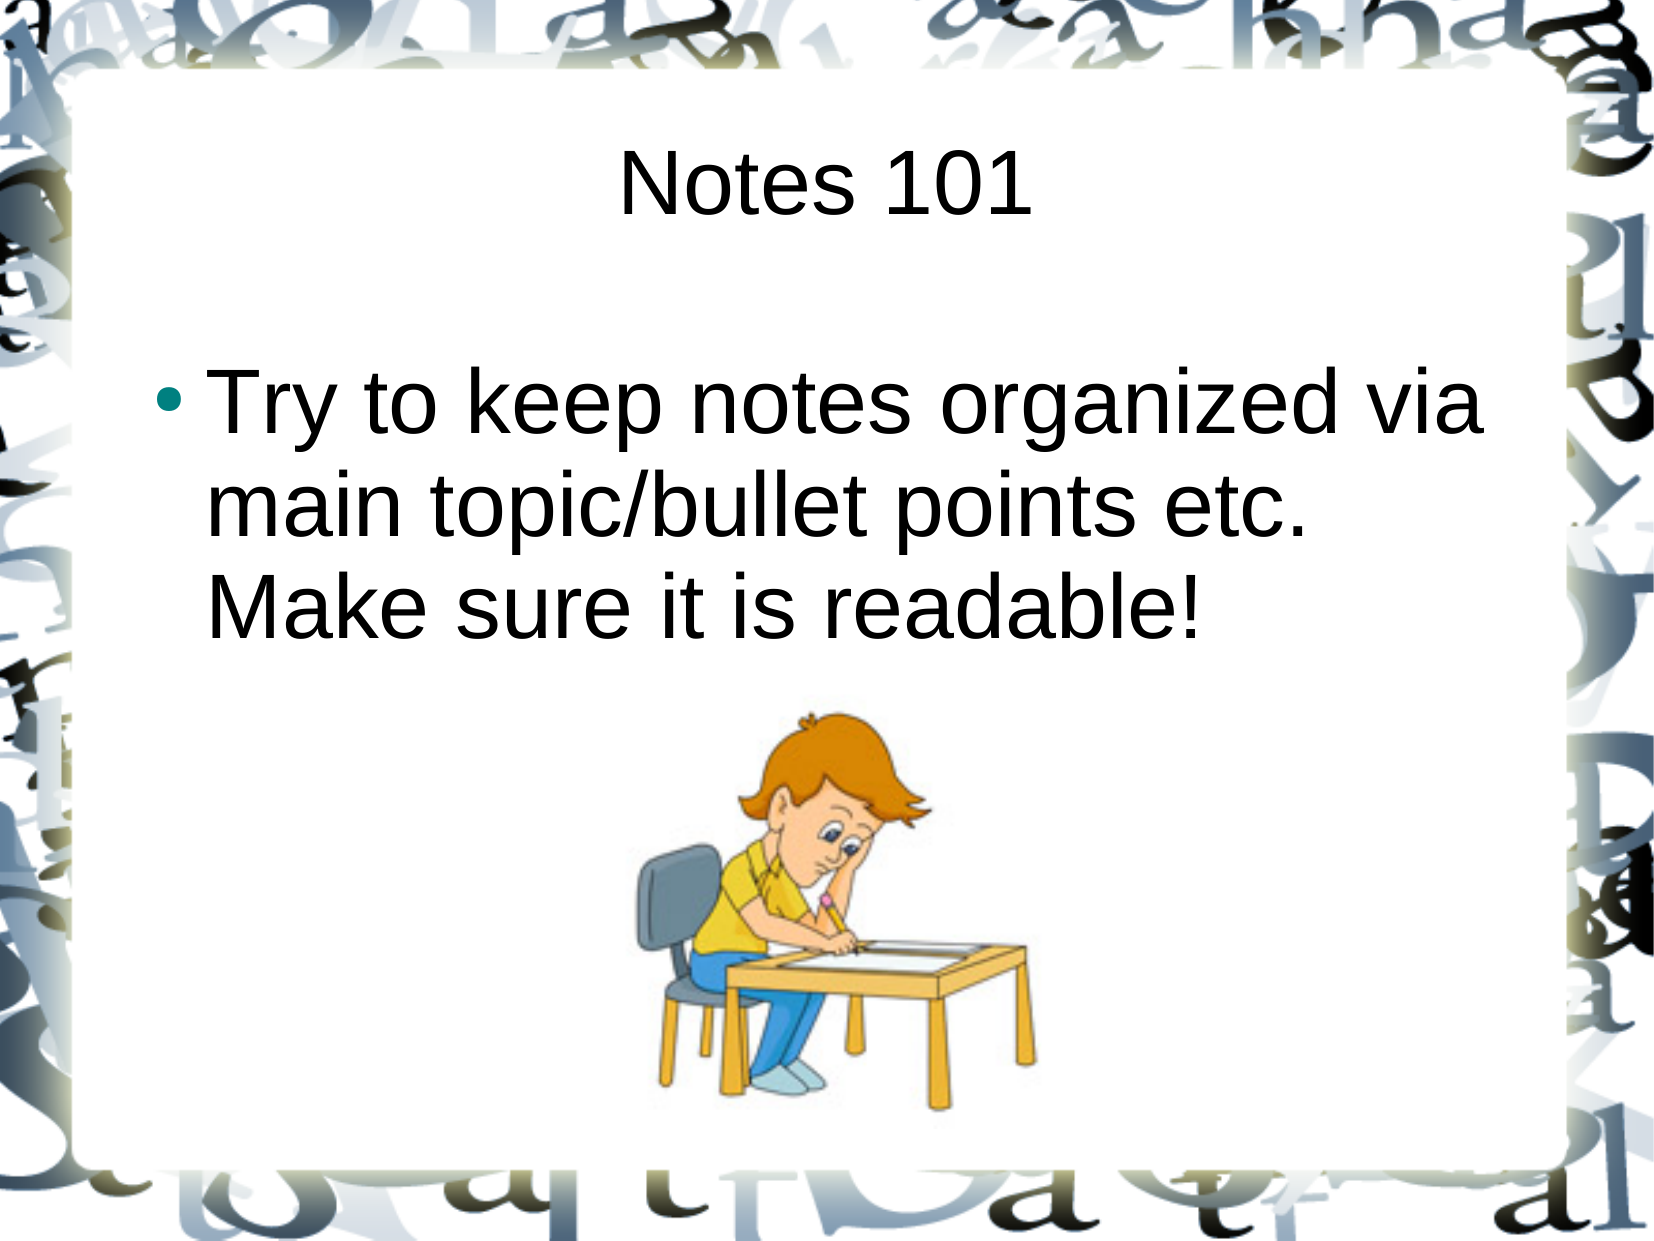

# Notes 101
Try to keep notes organized via main topic/bullet points etc. Make sure it is readable!